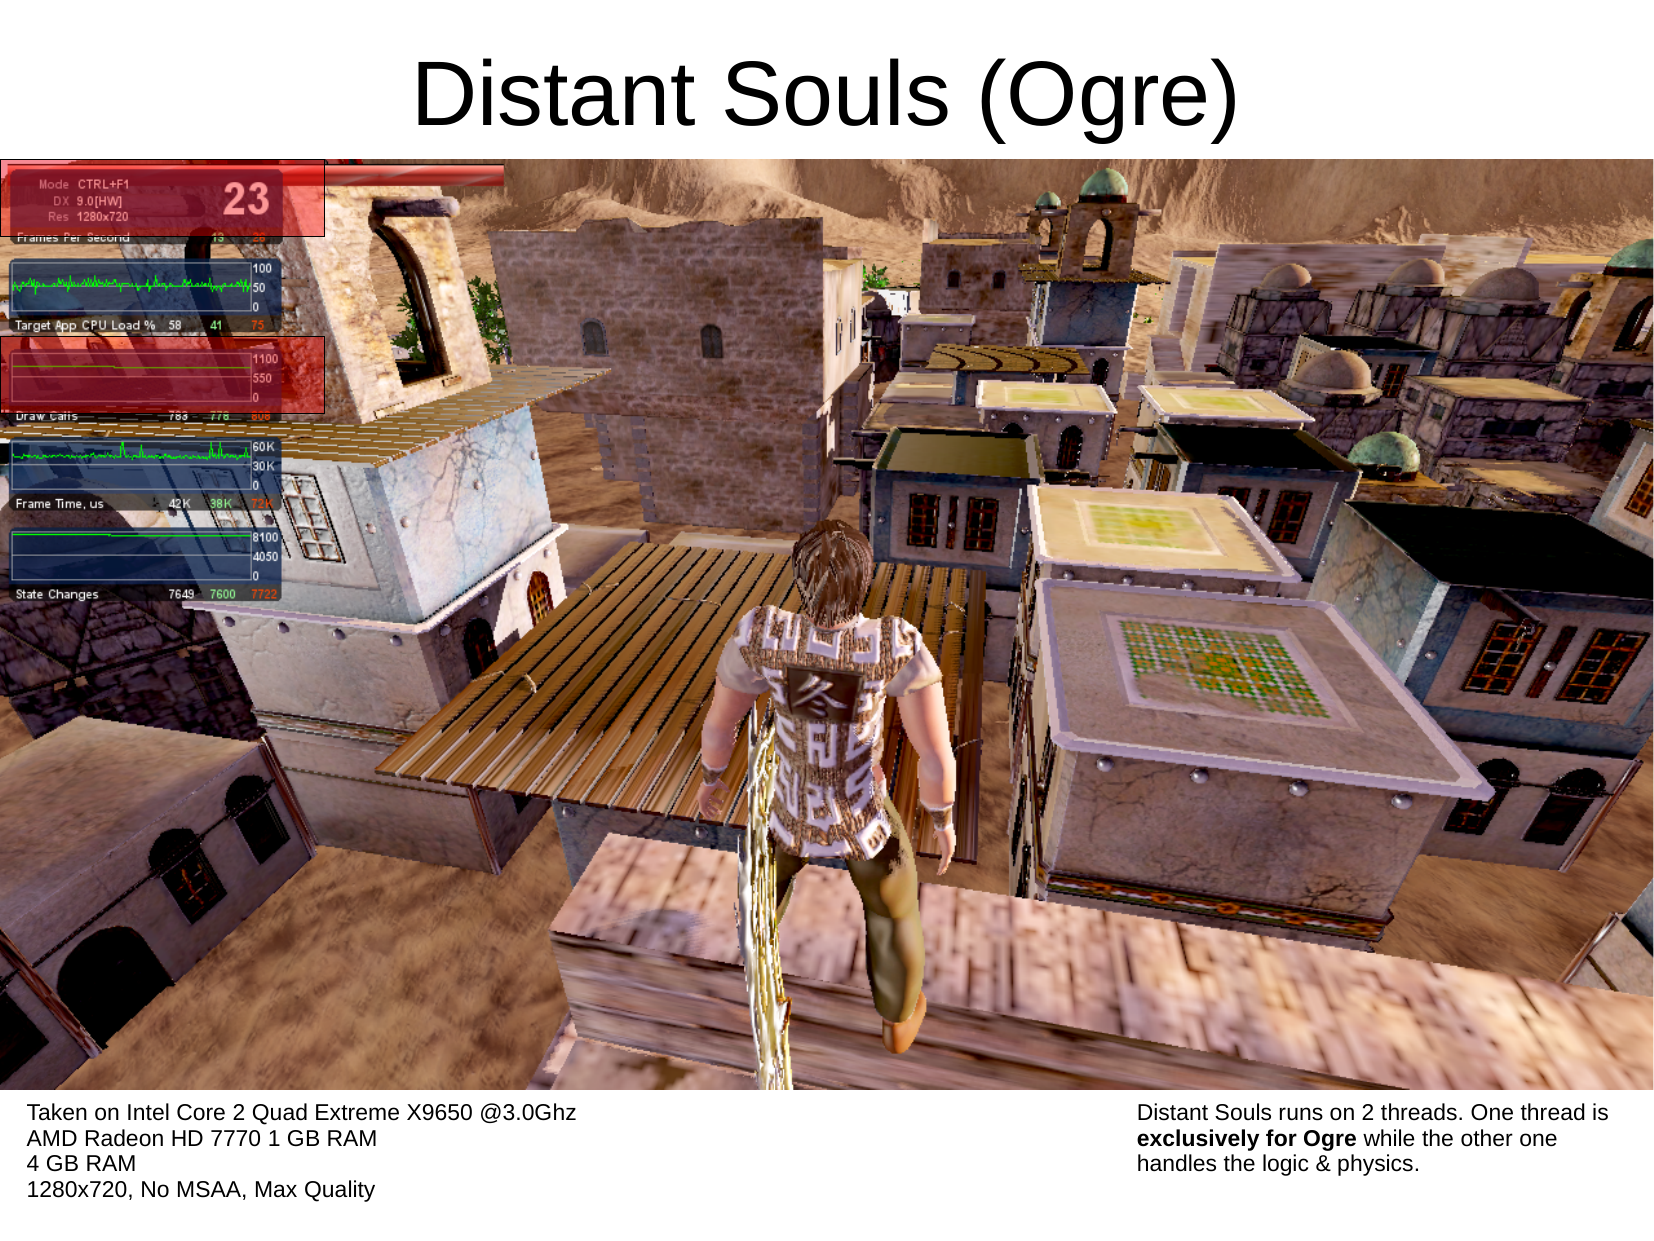

# Distant Souls (Ogre)
Distant Souls runs on 2 threads. One thread is exclusively for Ogre while the other one handles the logic & physics.
Taken on Intel Core 2 Quad Extreme X9650 @3.0Ghz
AMD Radeon HD 7770 1 GB RAM
4 GB RAM
1280x720, No MSAA, Max Quality